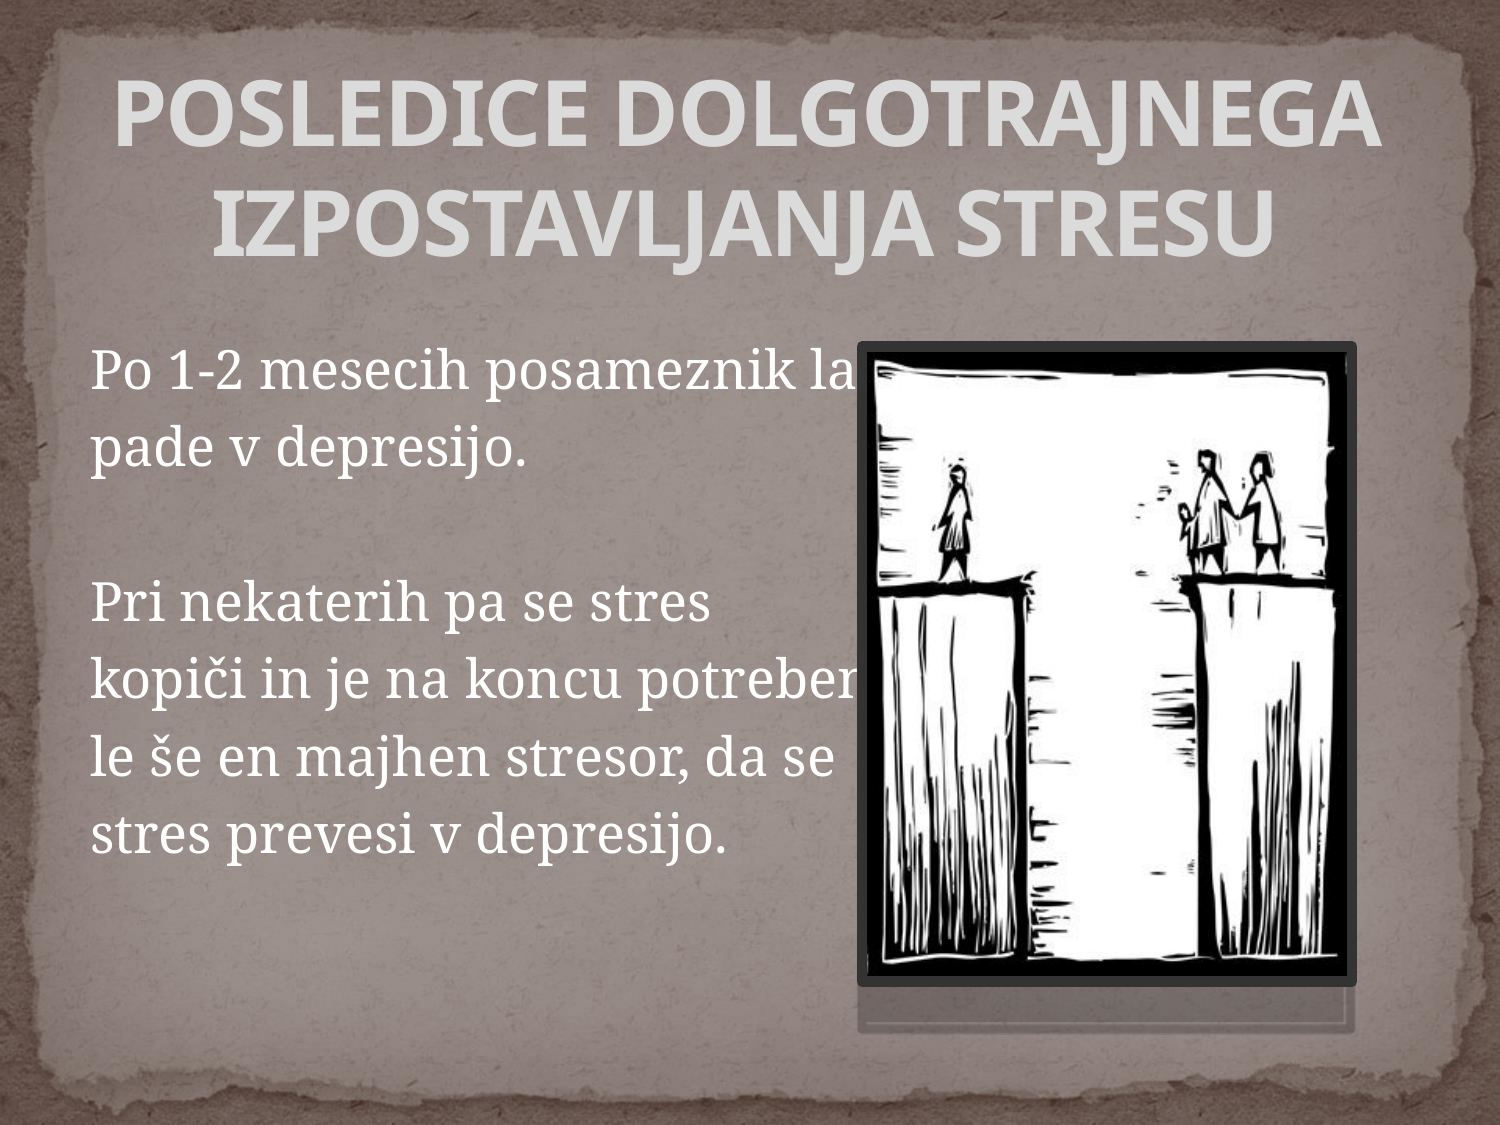

POSLEDICE DOLGOTRAJNEGA IZPOSTAVLJANJA STRESU
# Po 1-2 mesecih posameznik lahko
pade v depresijo.
Pri nekaterih pa se stres
kopiči in je na koncu potreben
le še en majhen stresor, da se
stres prevesi v depresijo.